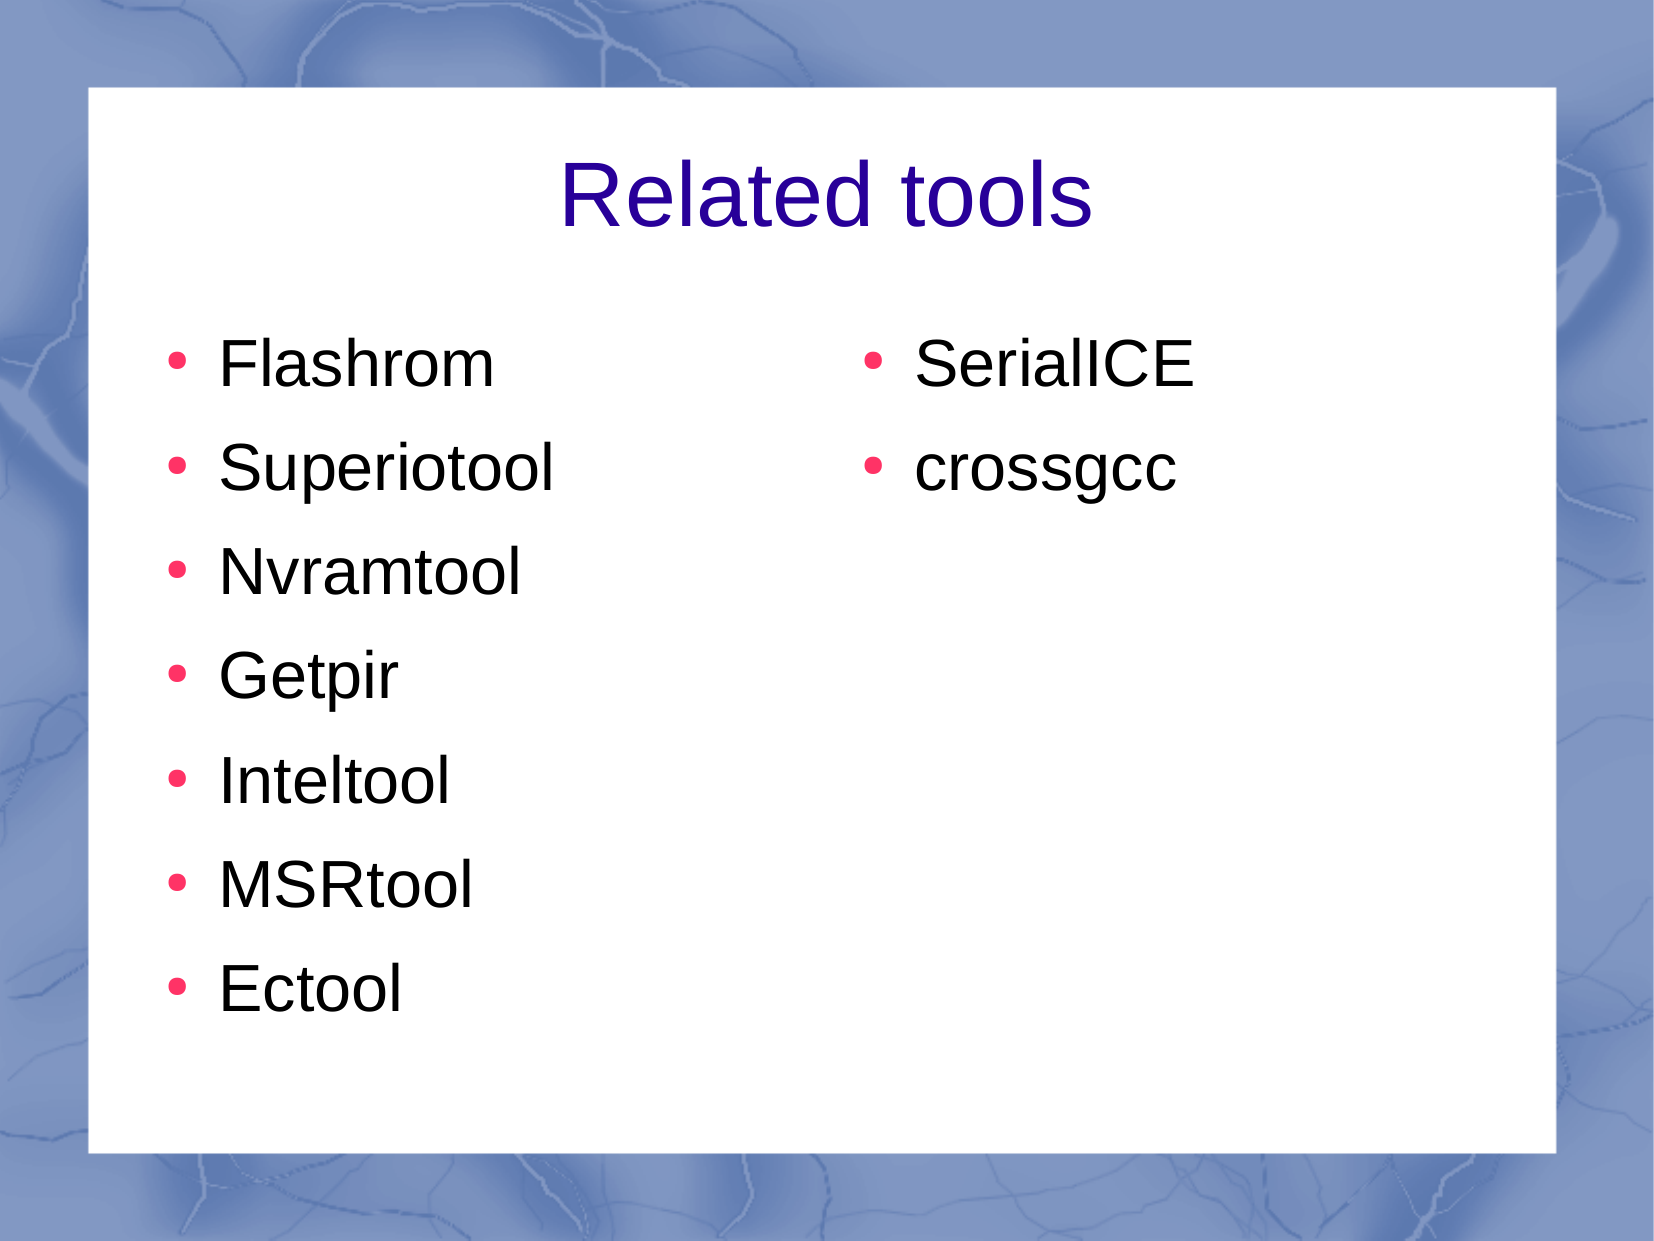

# Related tools
Flashrom
Superiotool
Nvramtool
Getpir
Inteltool
MSRtool
Ectool
SerialICE
crossgcc